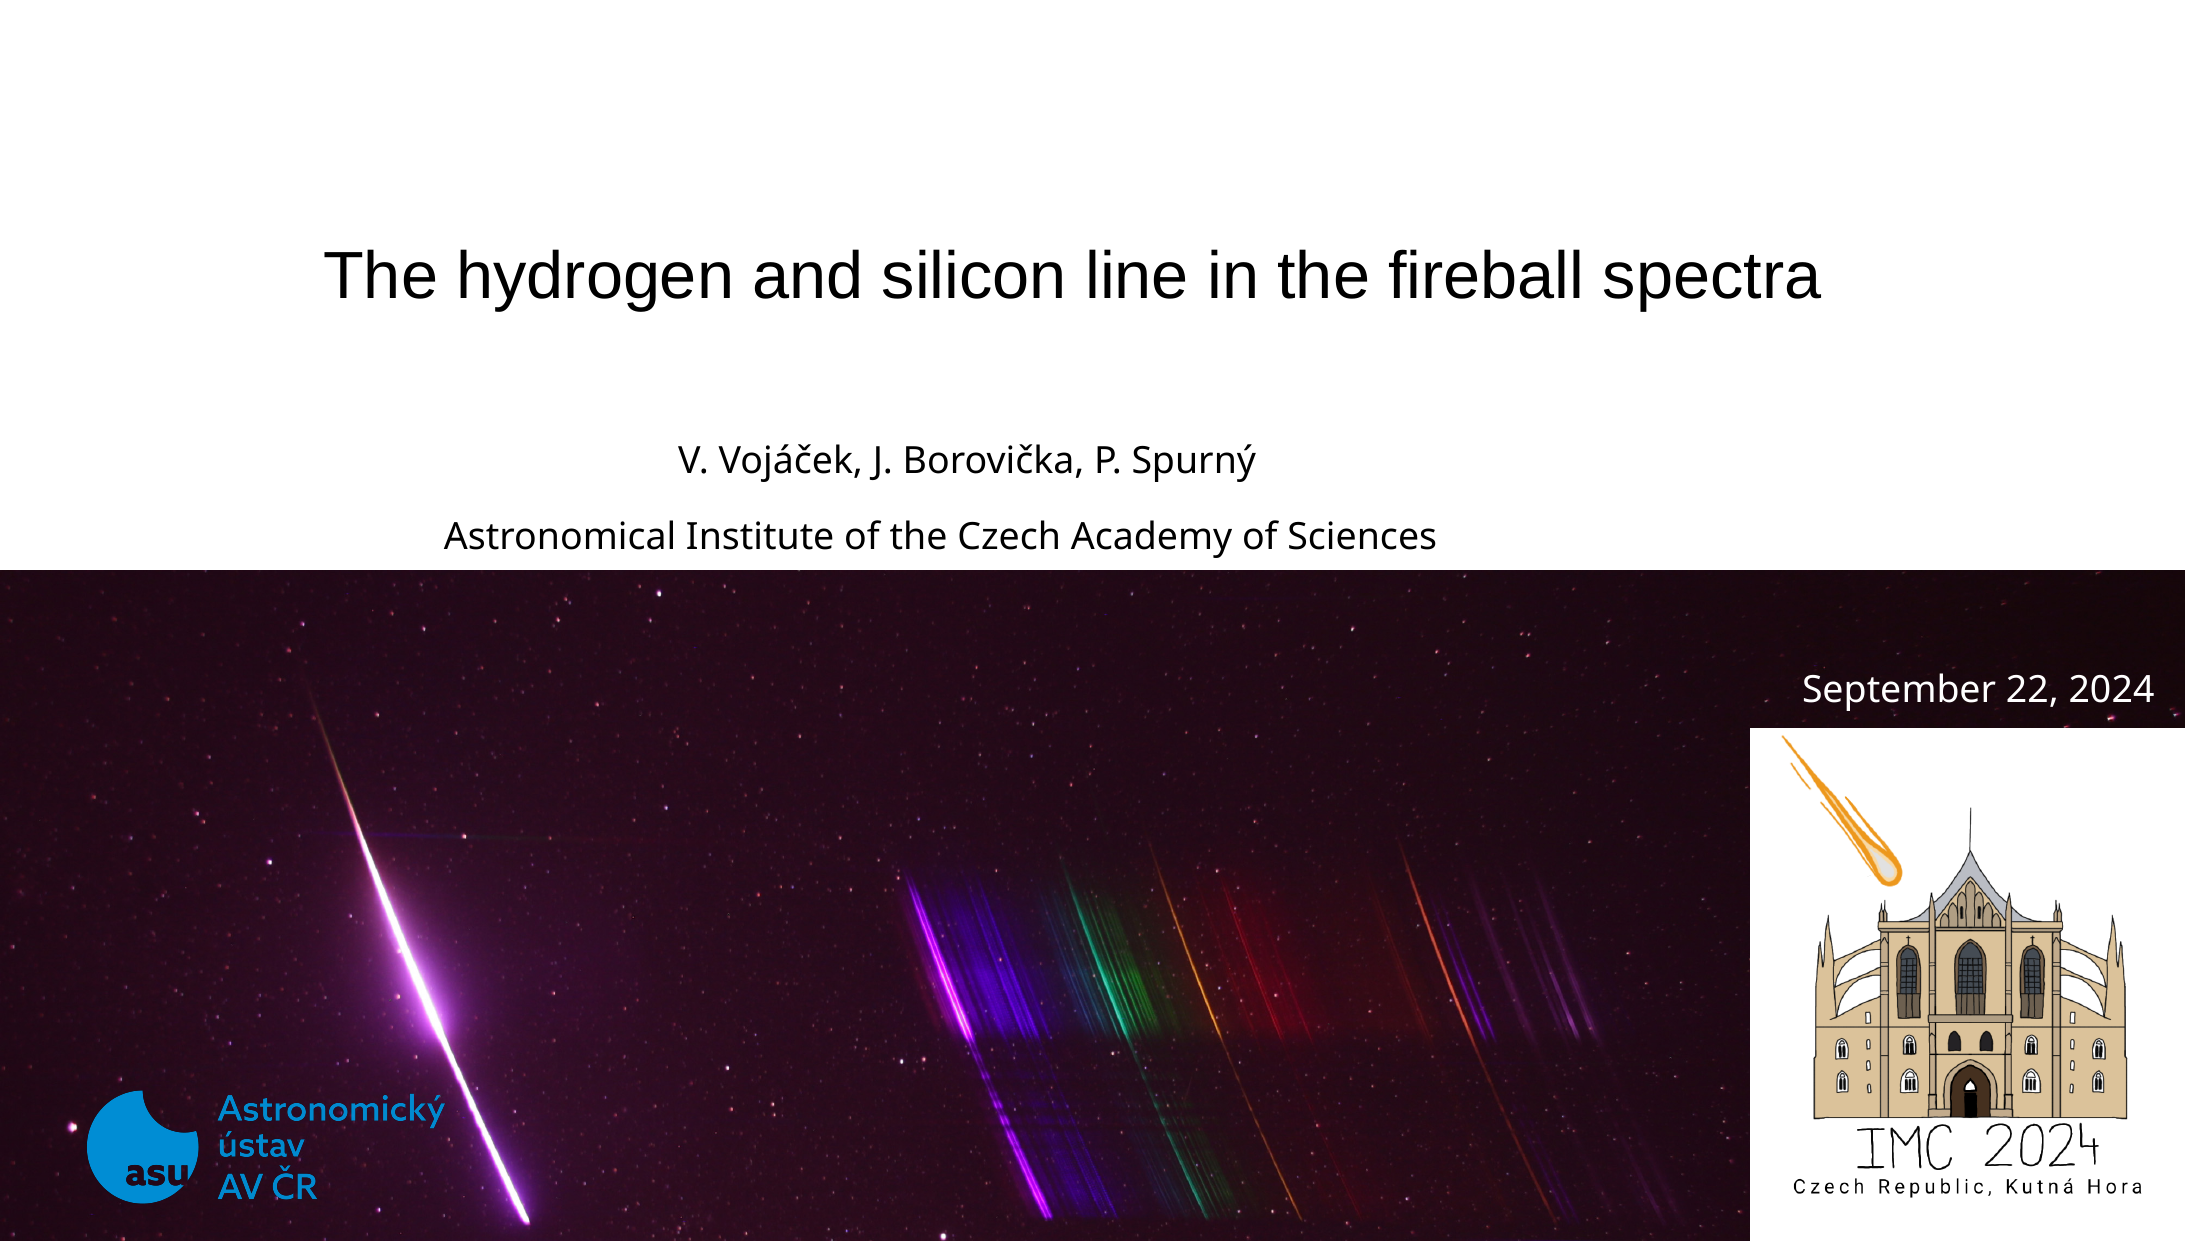

The hydrogen and silicon line in the fireball spectra
V. Vojáček, J. Borovička, P. Spurný
Astronomical Institute of the Czech Academy of Sciences
September 22, 2024